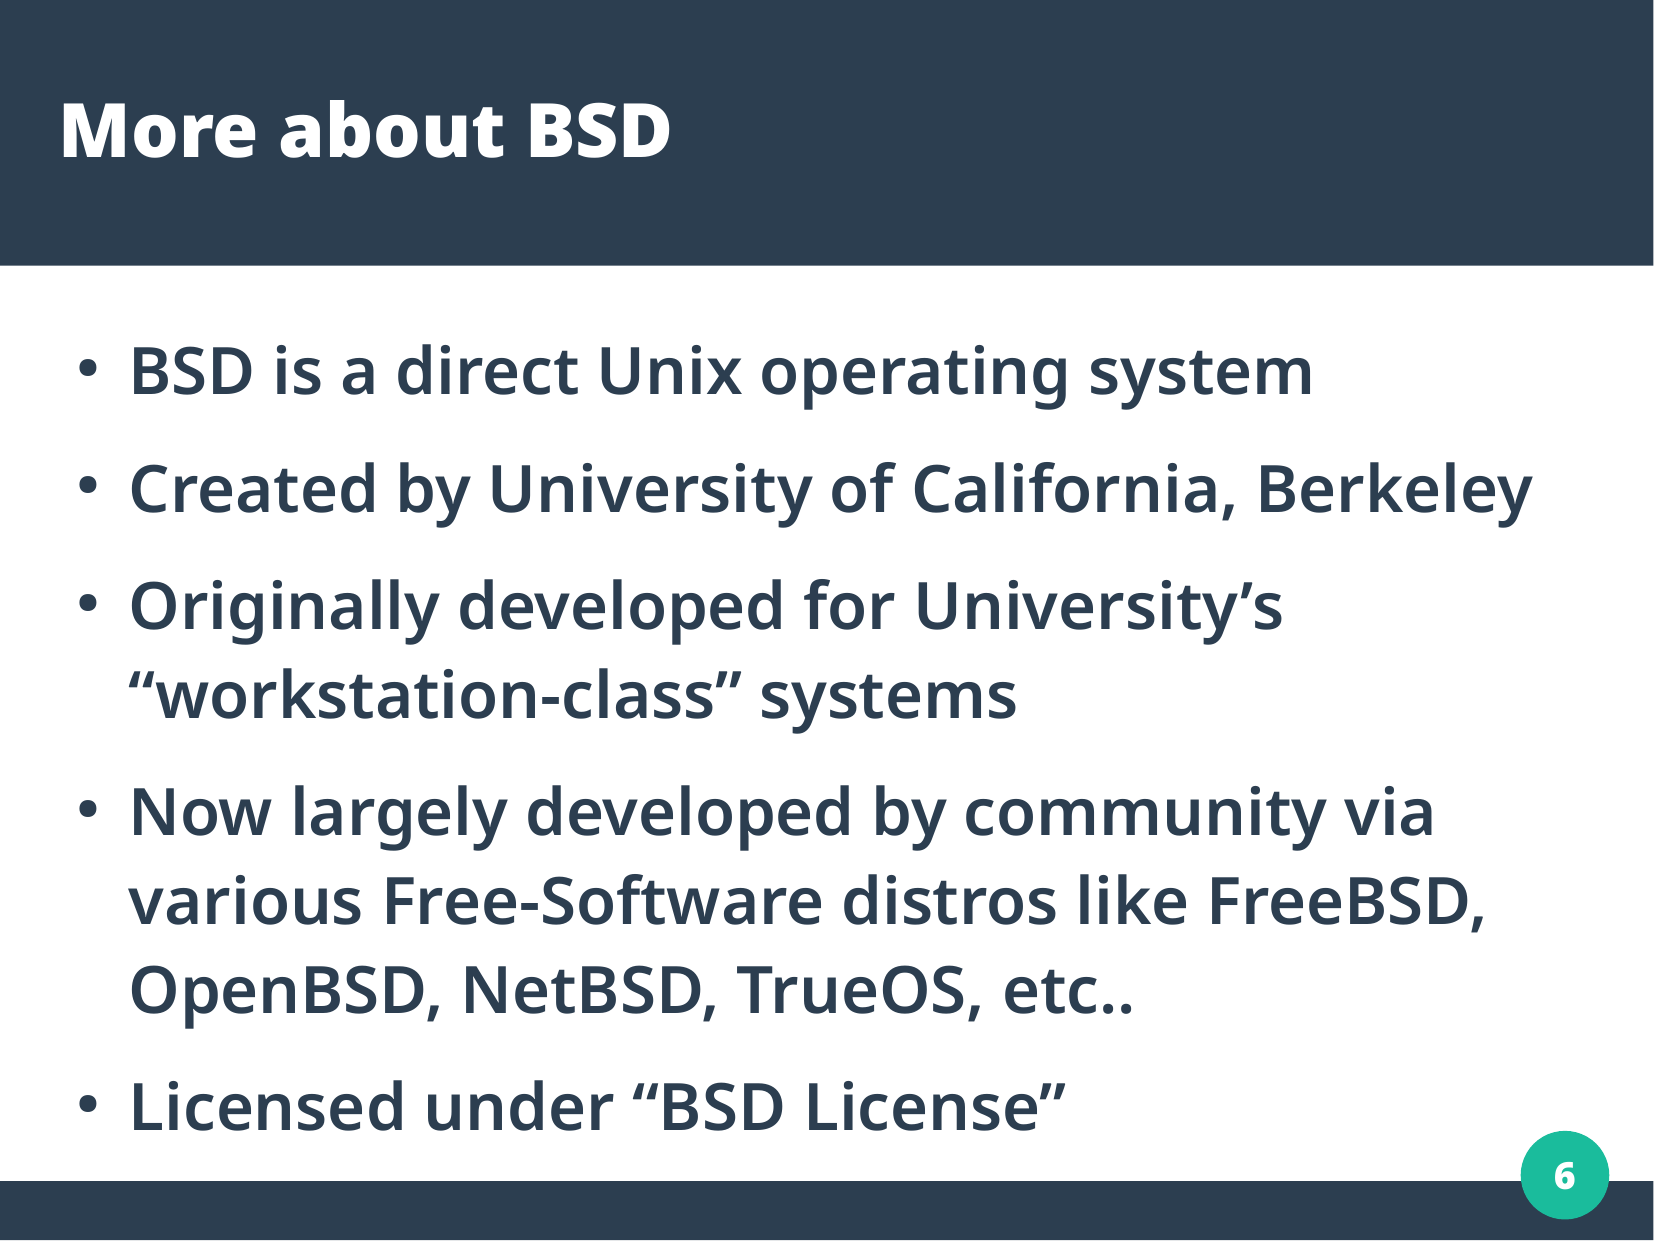

# More about BSD
BSD is a direct Unix operating system
Created by University of California, Berkeley
Originally developed for University’s “workstation-class” systems
Now largely developed by community via various Free-Software distros like FreeBSD, OpenBSD, NetBSD, TrueOS, etc..
Licensed under “BSD License”
6